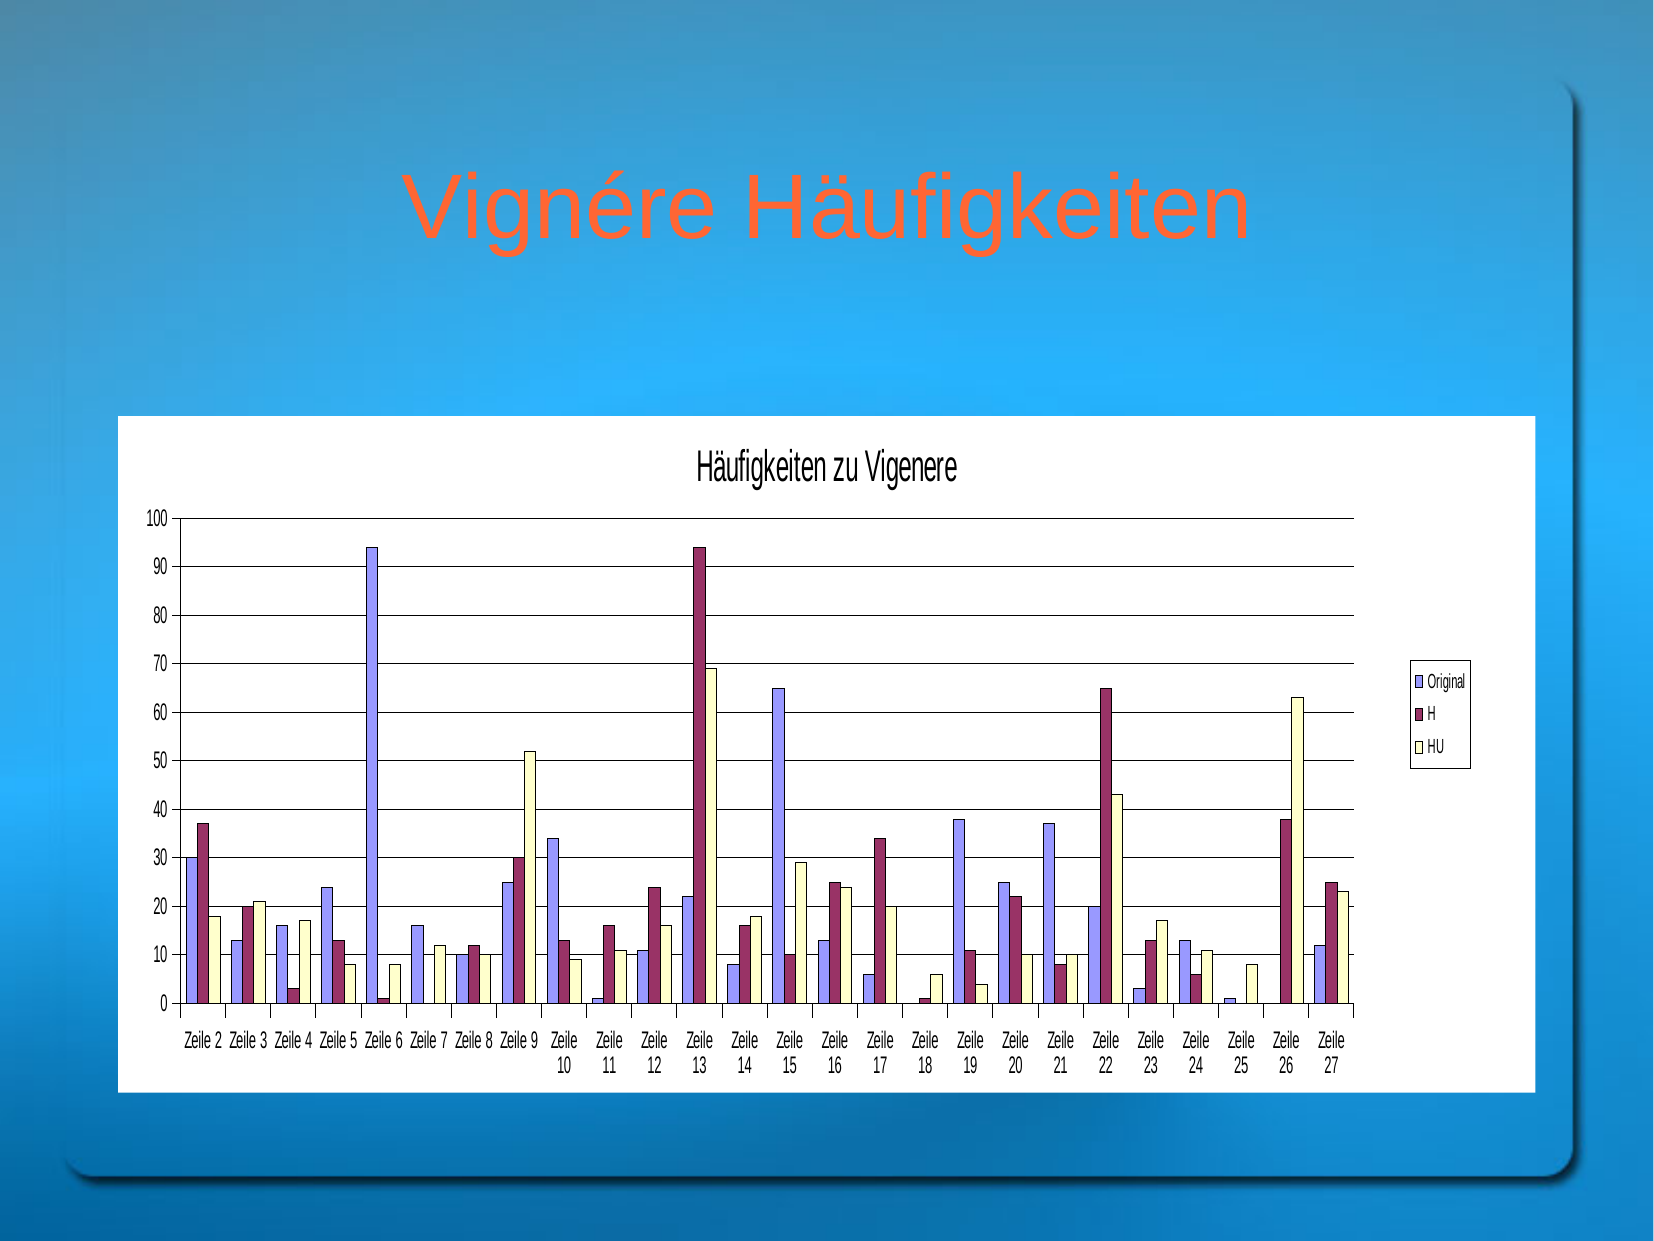

# Vignére Häufigkeiten
### Chart: Häufigkeiten zu Vigenere
| Category | Original | H | HU |
|---|---|---|---|
| Zeile 2 | 30.0 | 37.0 | 18.0 |
| Zeile 3 | 13.0 | 20.0 | 21.0 |
| Zeile 4 | 16.0 | 3.0 | 17.0 |
| Zeile 5 | 24.0 | 13.0 | 8.0 |
| Zeile 6 | 94.0 | 1.0 | 8.0 |
| Zeile 7 | 16.0 | 0.0 | 12.0 |
| Zeile 8 | 10.0 | 12.0 | 10.0 |
| Zeile 9 | 25.0 | 30.0 | 52.0 |
| Zeile 10 | 34.0 | 13.0 | 9.0 |
| Zeile 11 | 1.0 | 16.0 | 11.0 |
| Zeile 12 | 11.0 | 24.0 | 16.0 |
| Zeile 13 | 22.0 | 94.0 | 69.0 |
| Zeile 14 | 8.0 | 16.0 | 18.0 |
| Zeile 15 | 65.0 | 10.0 | 29.0 |
| Zeile 16 | 13.0 | 25.0 | 24.0 |
| Zeile 17 | 6.0 | 34.0 | 20.0 |
| Zeile 18 | 0.0 | 1.0 | 6.0 |
| Zeile 19 | 38.0 | 11.0 | 4.0 |
| Zeile 20 | 25.0 | 22.0 | 10.0 |
| Zeile 21 | 37.0 | 8.0 | 10.0 |
| Zeile 22 | 20.0 | 65.0 | 43.0 |
| Zeile 23 | 3.0 | 13.0 | 17.0 |
| Zeile 24 | 13.0 | 6.0 | 11.0 |
| Zeile 25 | 1.0 | 0.0 | 8.0 |
| Zeile 26 | 0.0 | 38.0 | 63.0 |
| Zeile 27 | 12.0 | 25.0 | 23.0 |